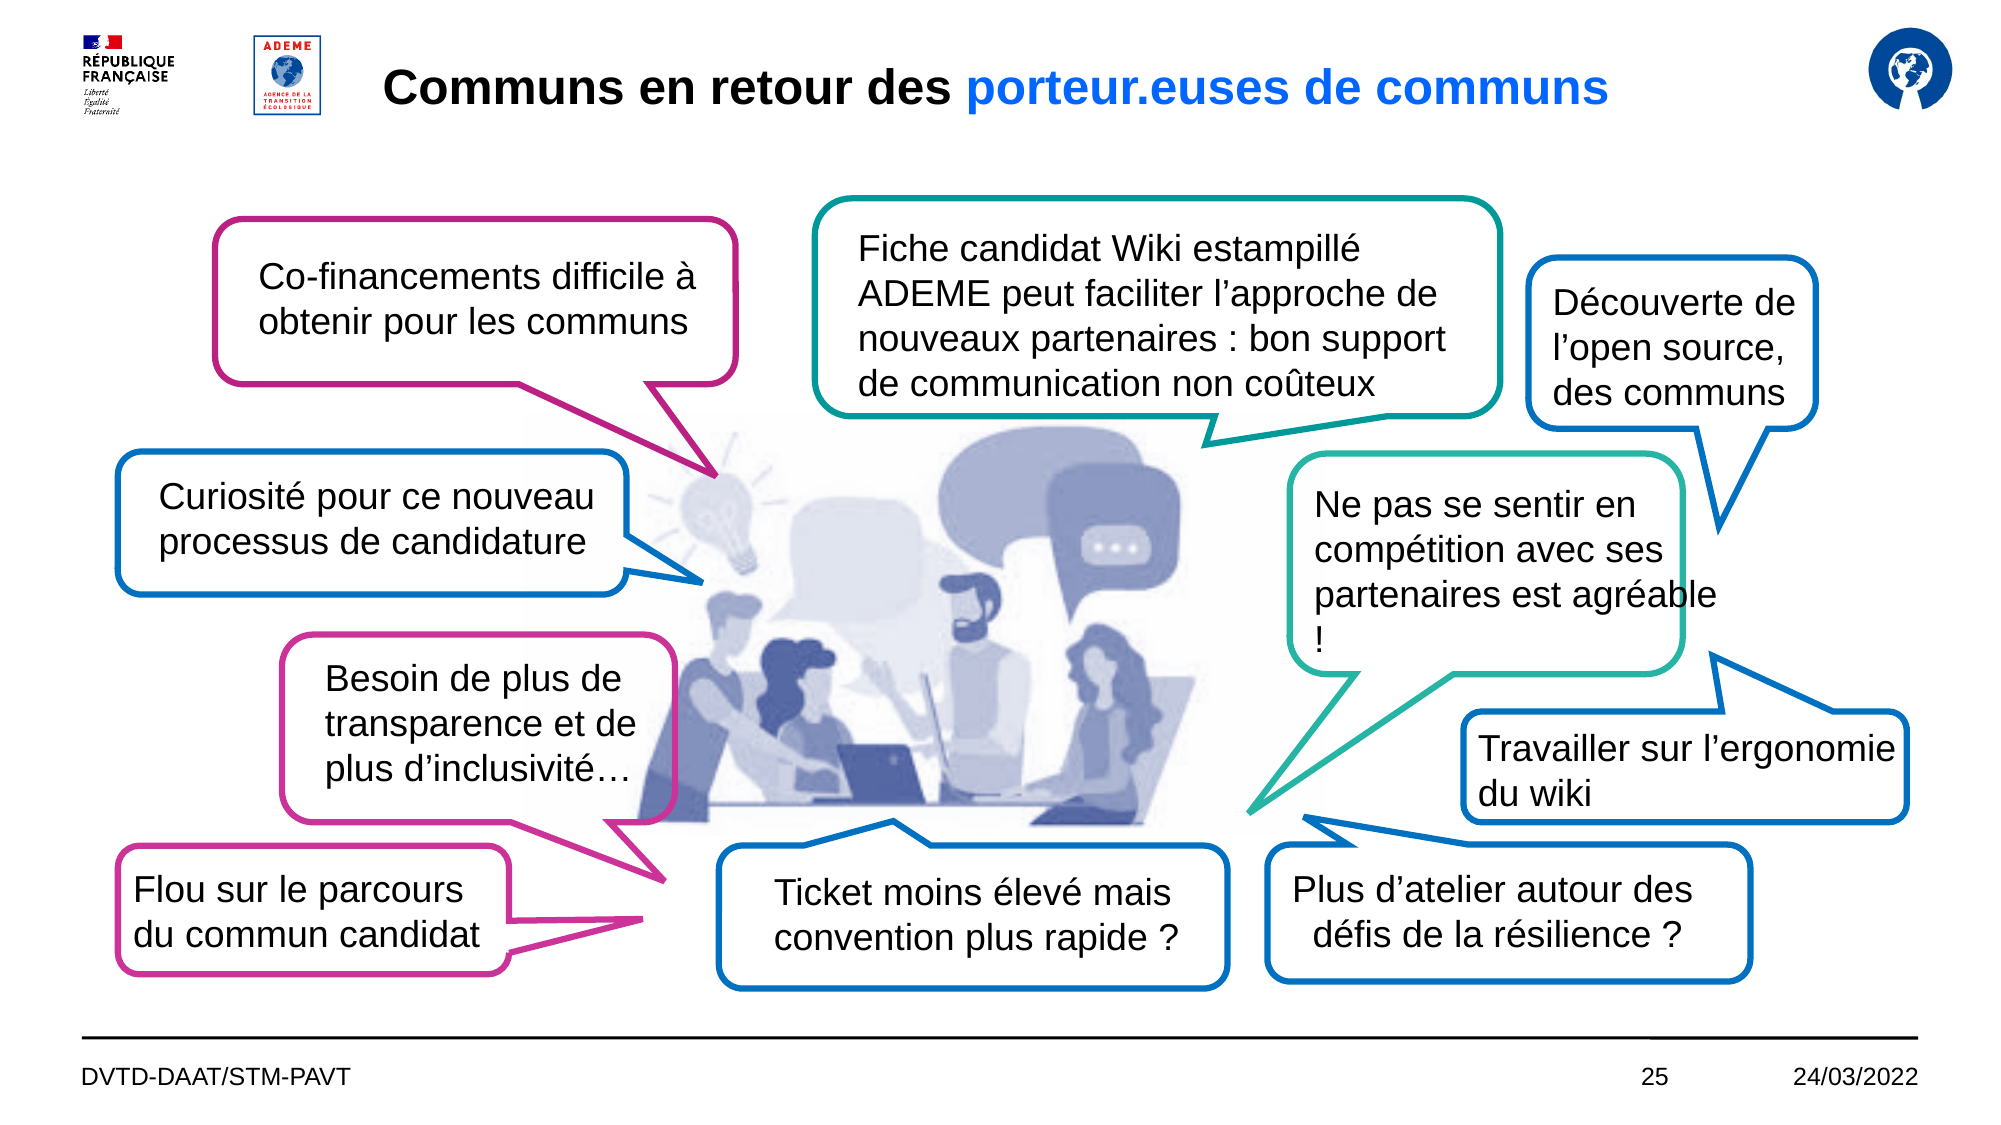

Communs en retour des porteur.euses de communs
Fiche candidat Wiki estampillé ADEME peut faciliter l’approche de nouveaux partenaires : bon support de communication non coûteux
Co-financements difficile à obtenir pour les communs
Découverte de l’open source, des communs
Curiosité pour ce nouveau processus de candidature
Ne pas se sentir en compétition avec ses partenaires est agréable !
Besoin de plus de transparence et de plus d’inclusivité…
Travailler sur l’ergonomie du wiki
Flou sur le parcours du commun candidat
Plus d’atelier autour des défis de la résilience ?
Ticket moins élevé mais convention plus rapide ?
DVTD-DAAT/STM-PAVT
24/03/2022